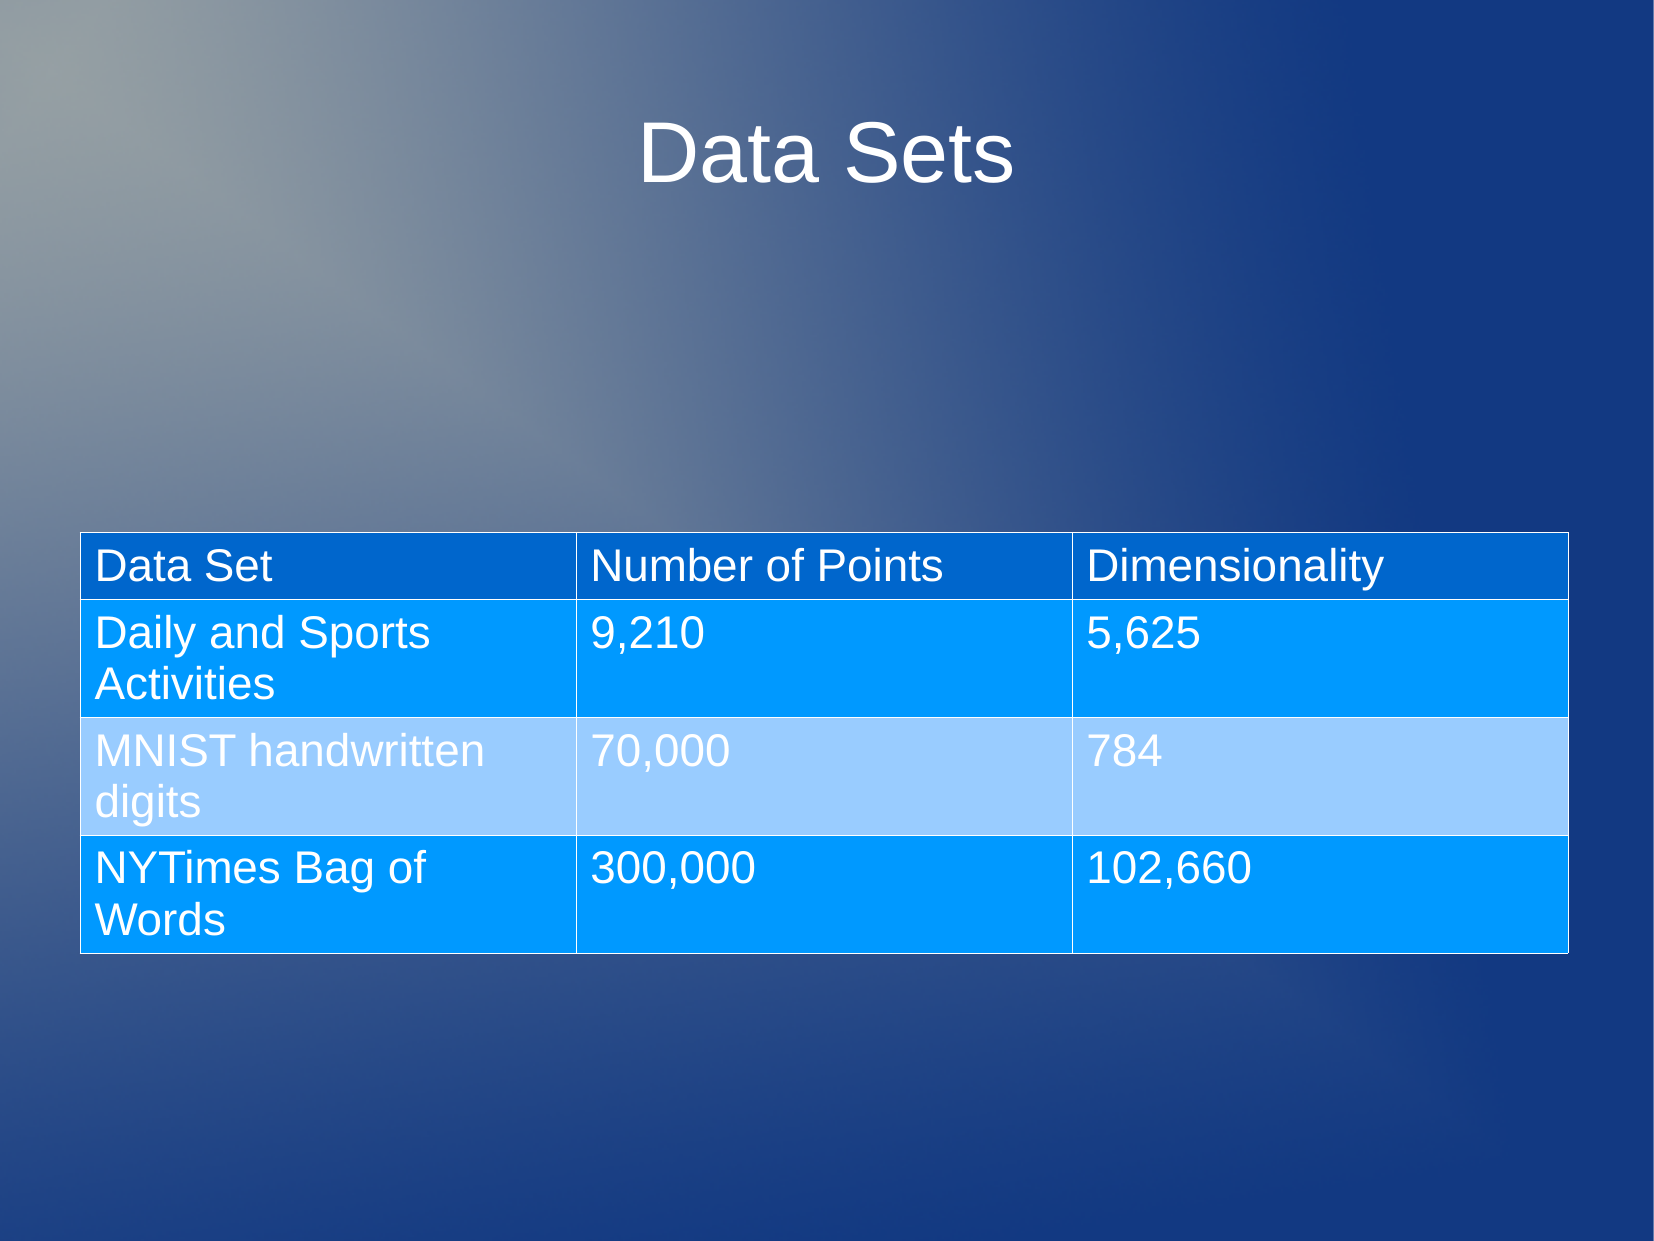

# Data Sets
| Data Set | Number of Points | Dimensionality |
| --- | --- | --- |
| Daily and Sports Activities | 9,210 | 5,625 |
| MNIST handwritten digits | 70,000 | 784 |
| NYTimes Bag of Words | 300,000 | 102,660 |